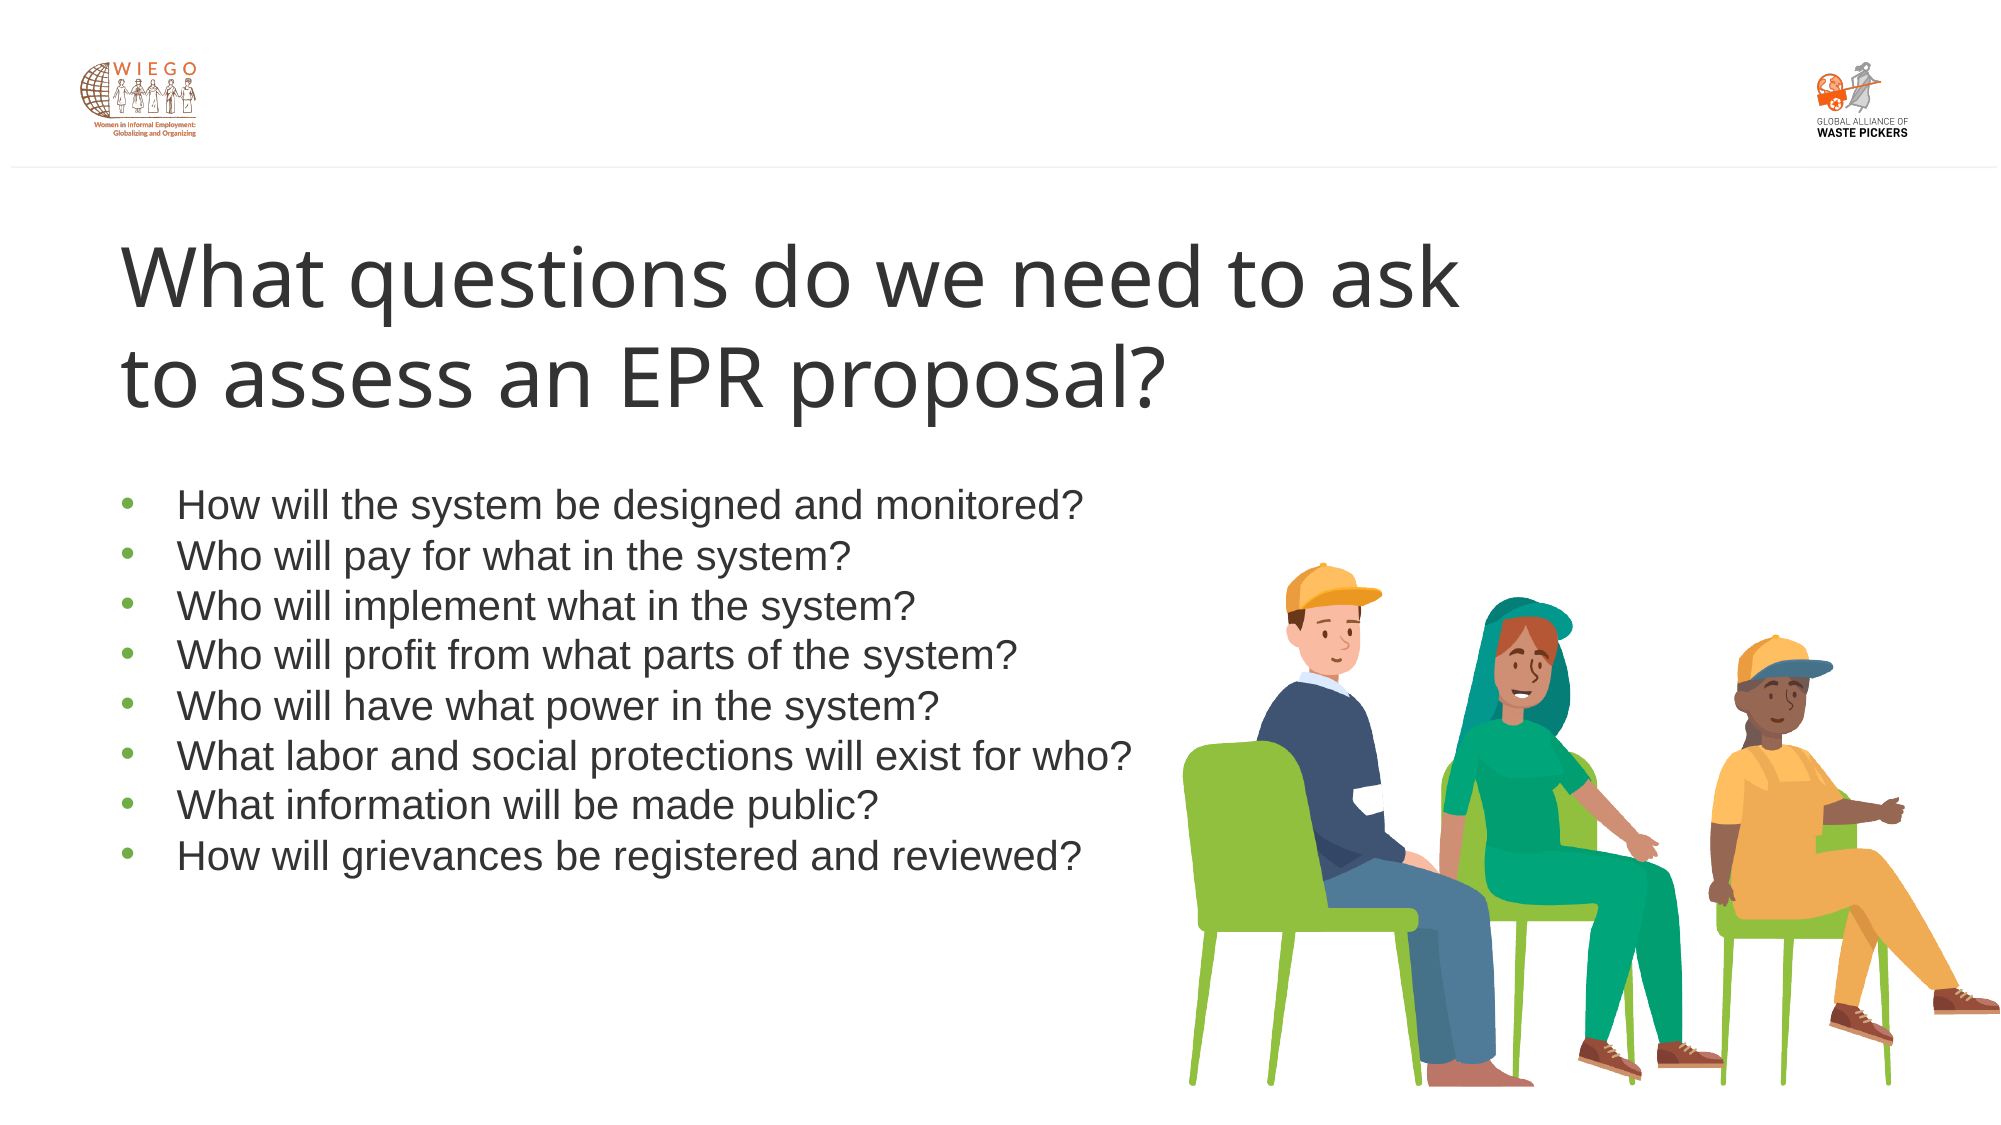

What questions do we need to ask
to assess an EPR proposal?
How will the system be designed and monitored?
Who will pay for what in the system?
Who will implement what in the system?
Who will profit from what parts of the system?
Who will have what power in the system?
What labor and social protections will exist for who?
What information will be made public?
How will grievances be registered and reviewed?